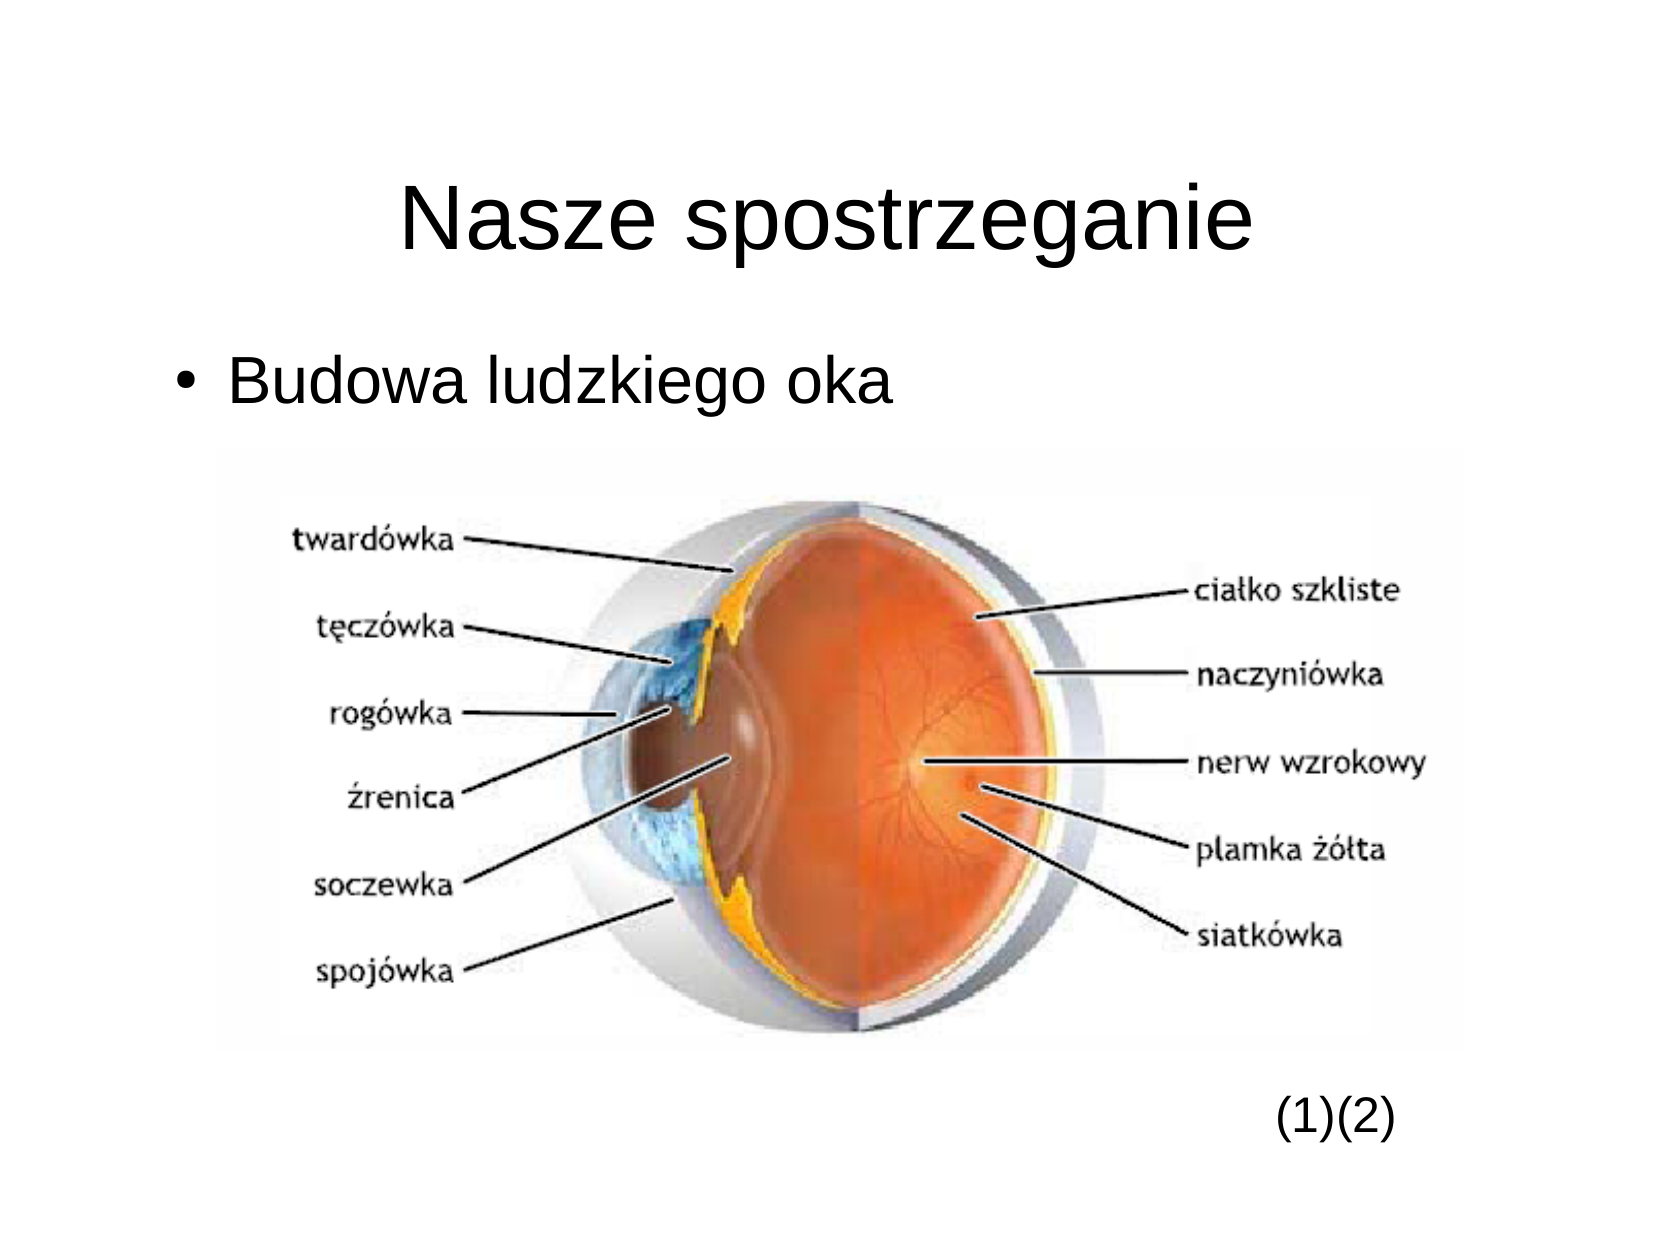

# Nasze spostrzeganie
Budowa ludzkiego oka
(1)(2)